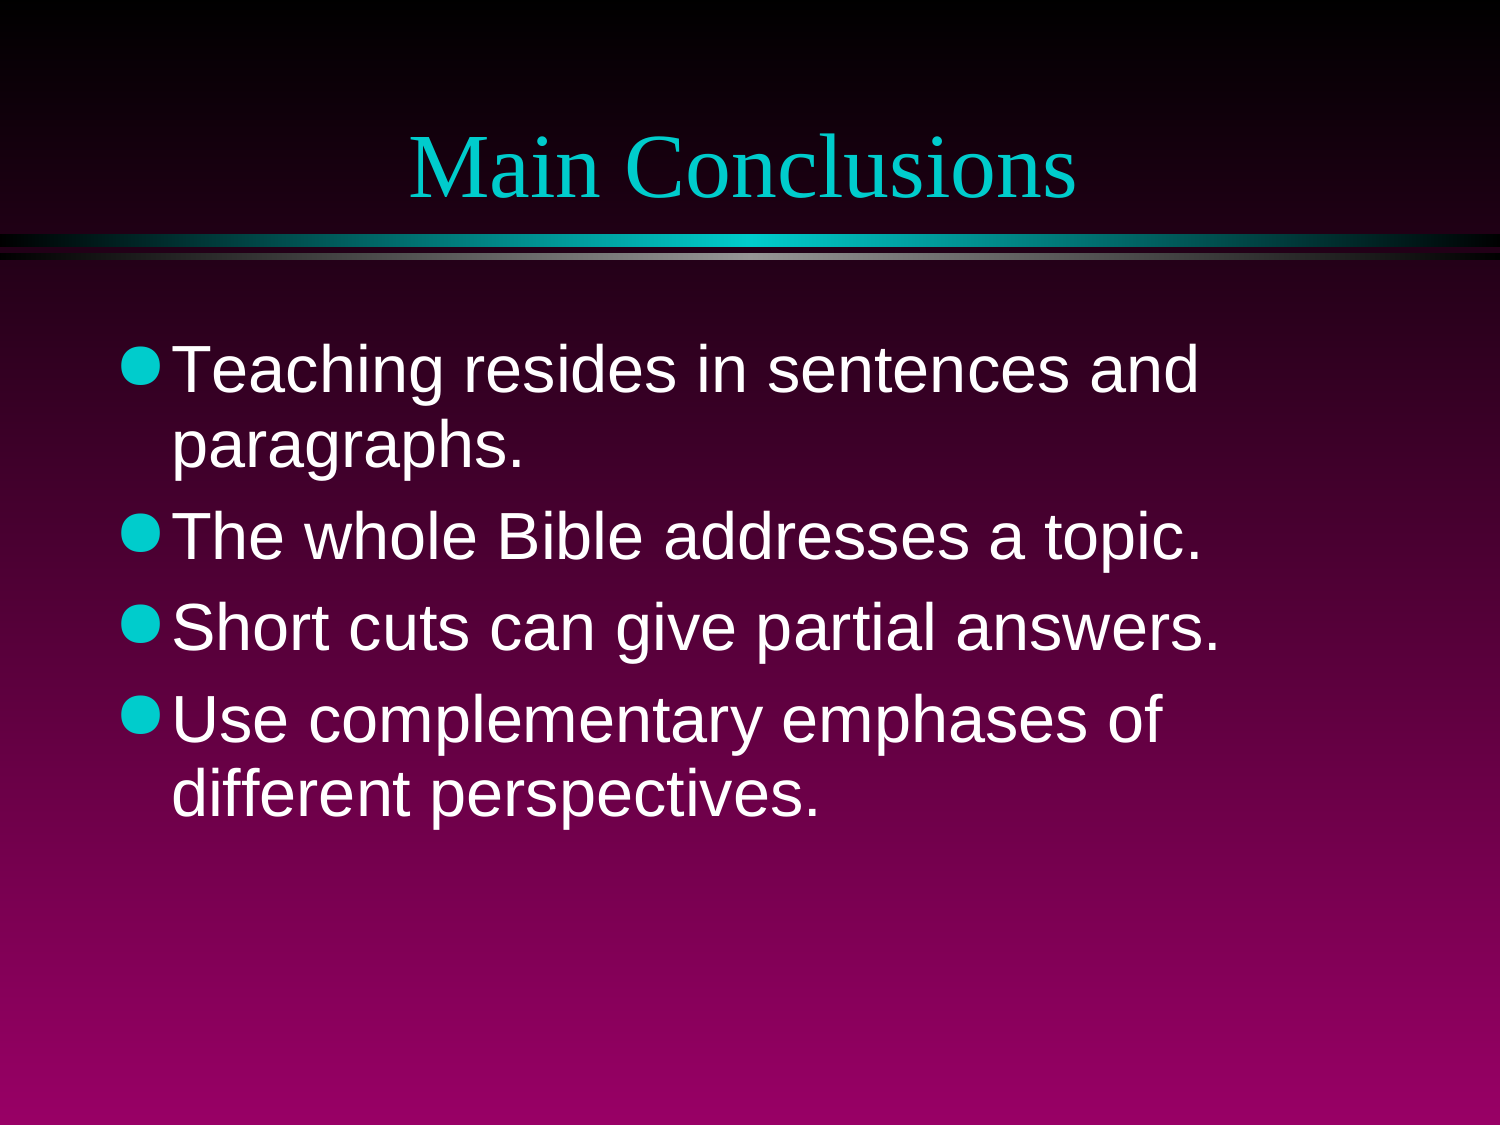

# Main Conclusions
Teaching resides in sentences and paragraphs.
The whole Bible addresses a topic.
Short cuts can give partial answers.
Use complementary emphases of different perspectives.